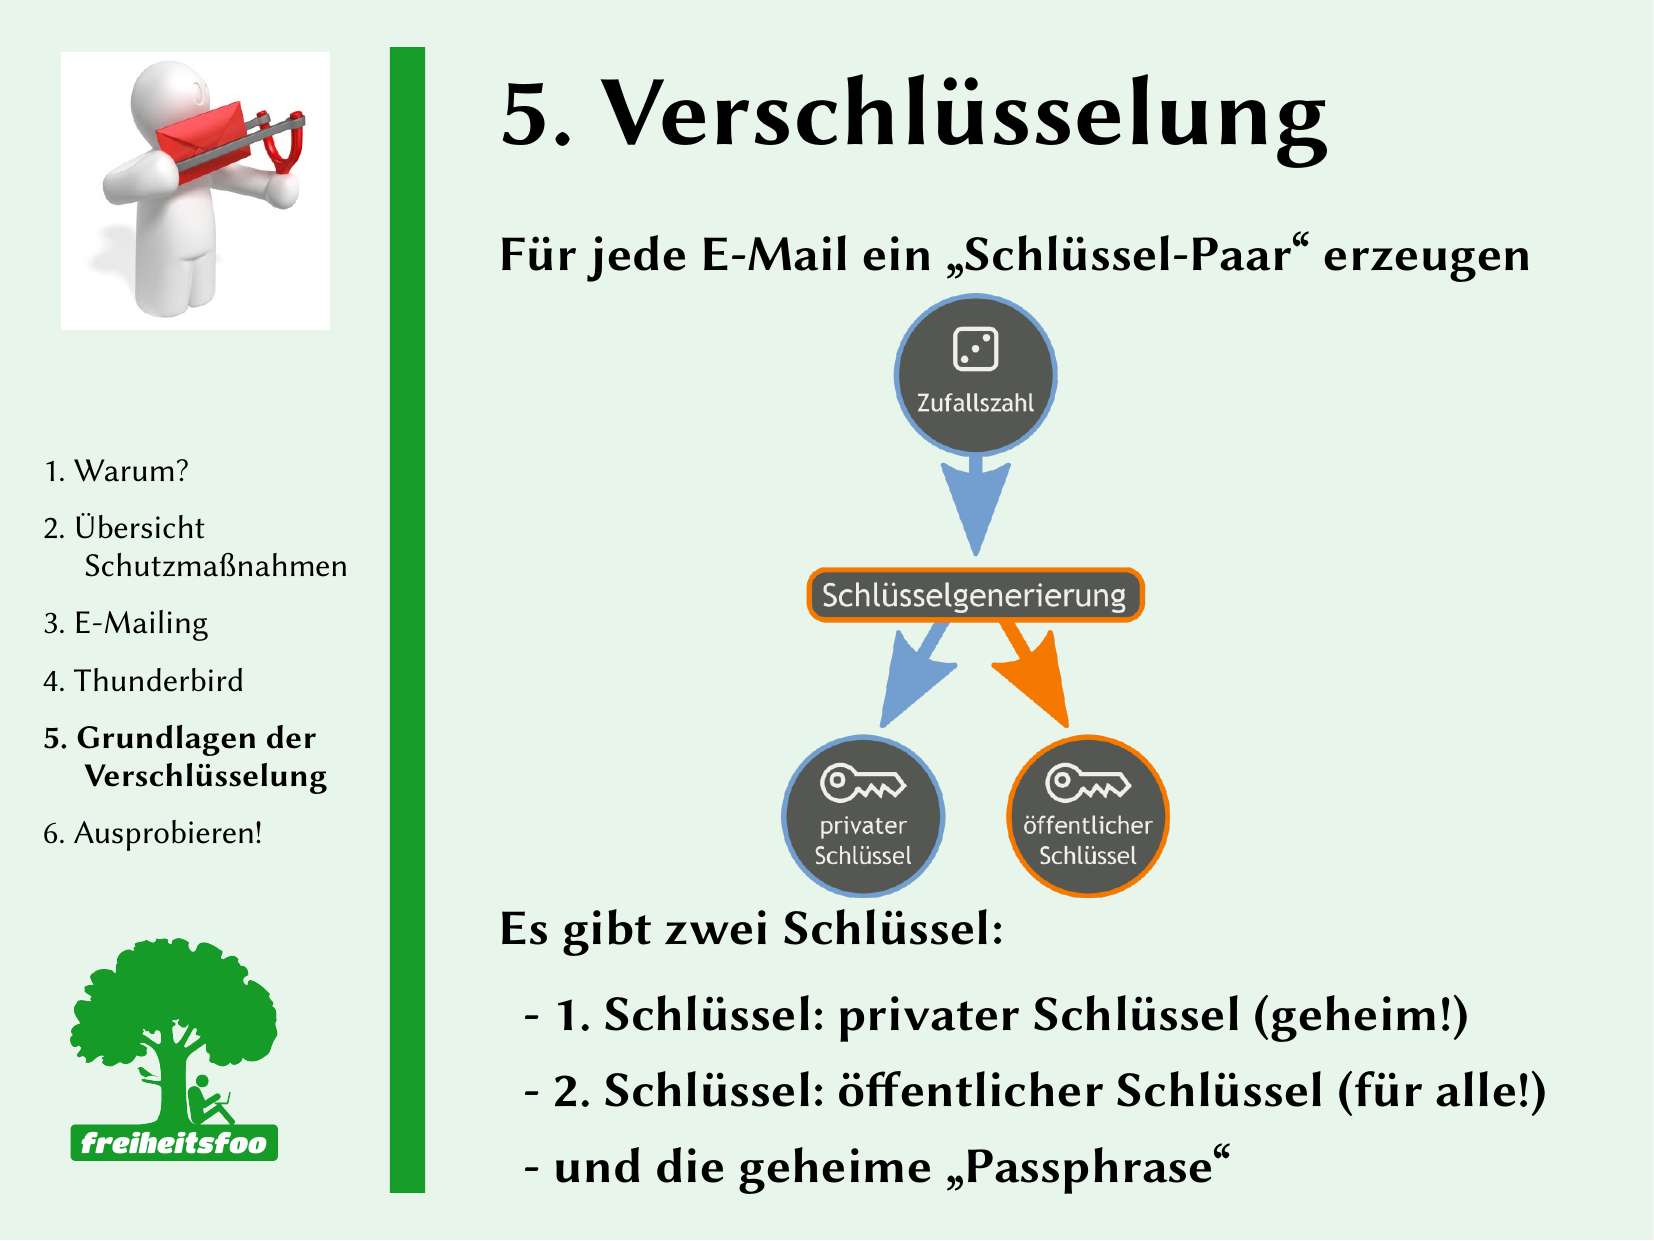

5. Verschlüsselung
Für jede E-Mail ein „Schlüssel-Paar“ erzeugen
Es gibt zwei Schlüssel:
 - 1. Schlüssel: privater Schlüssel (geheim!)
 - 2. Schlüssel: öffentlicher Schlüssel (für alle!)
 - und die geheime „Passphrase“
1. Warum?
2. Übersicht
 Schutzmaßnahmen
3. E-Mailing
4. Thunderbird
5. Grundlagen der
 Verschlüsselung
6. Ausprobieren!